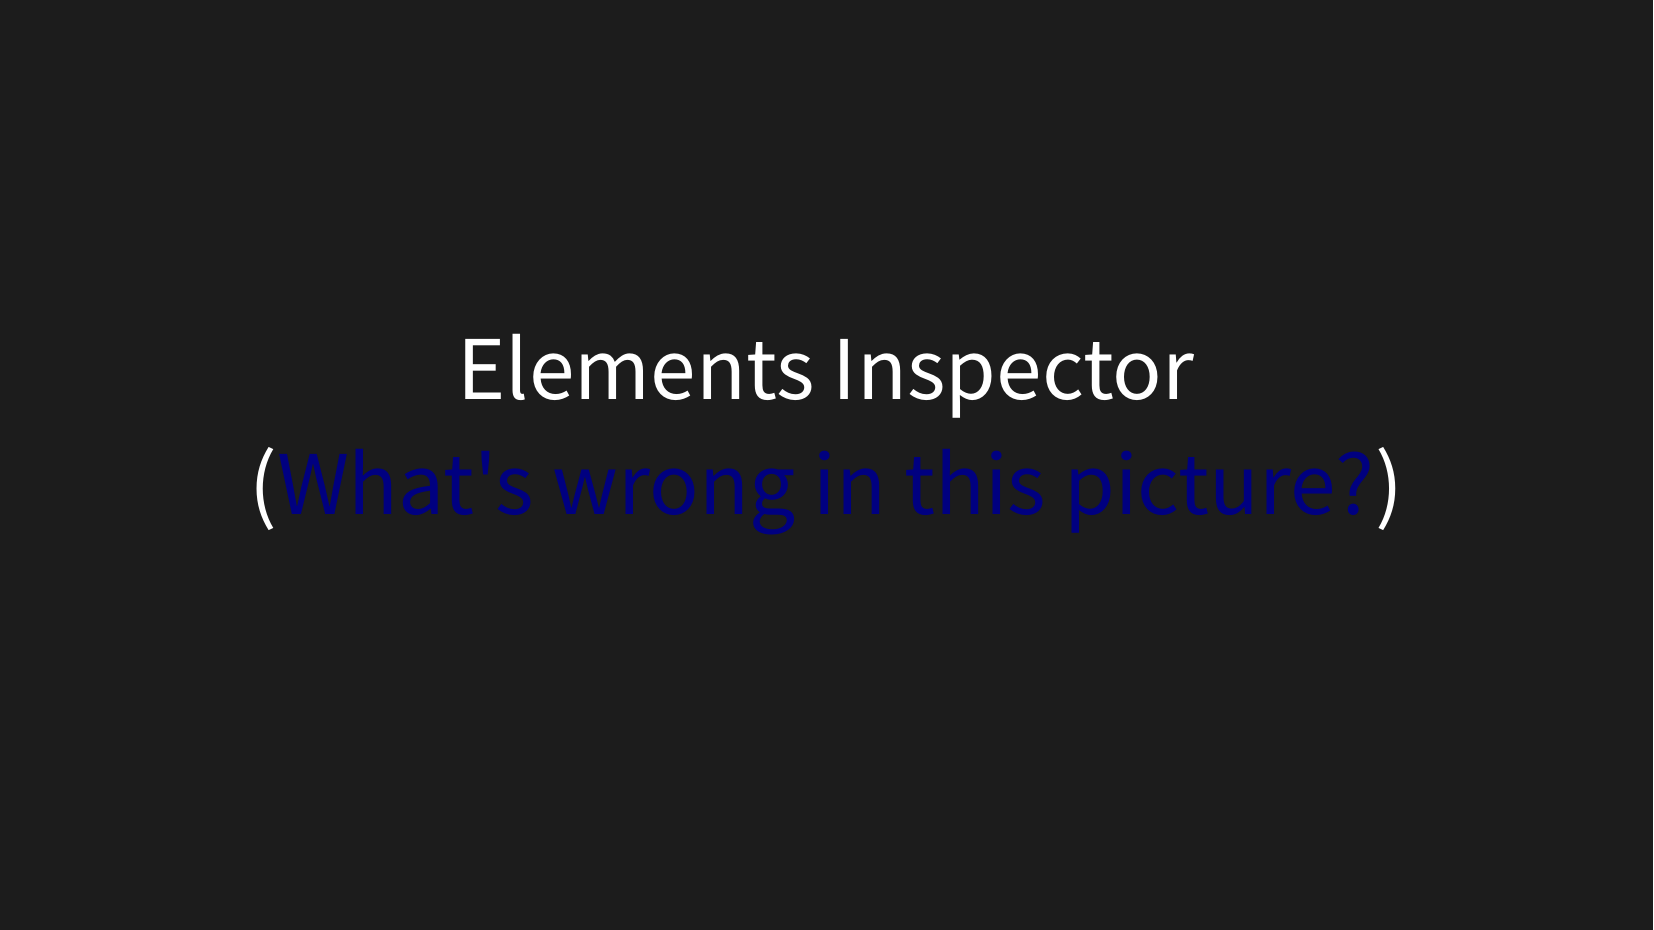

# Elements Inspector (What's wrong in this picture?)